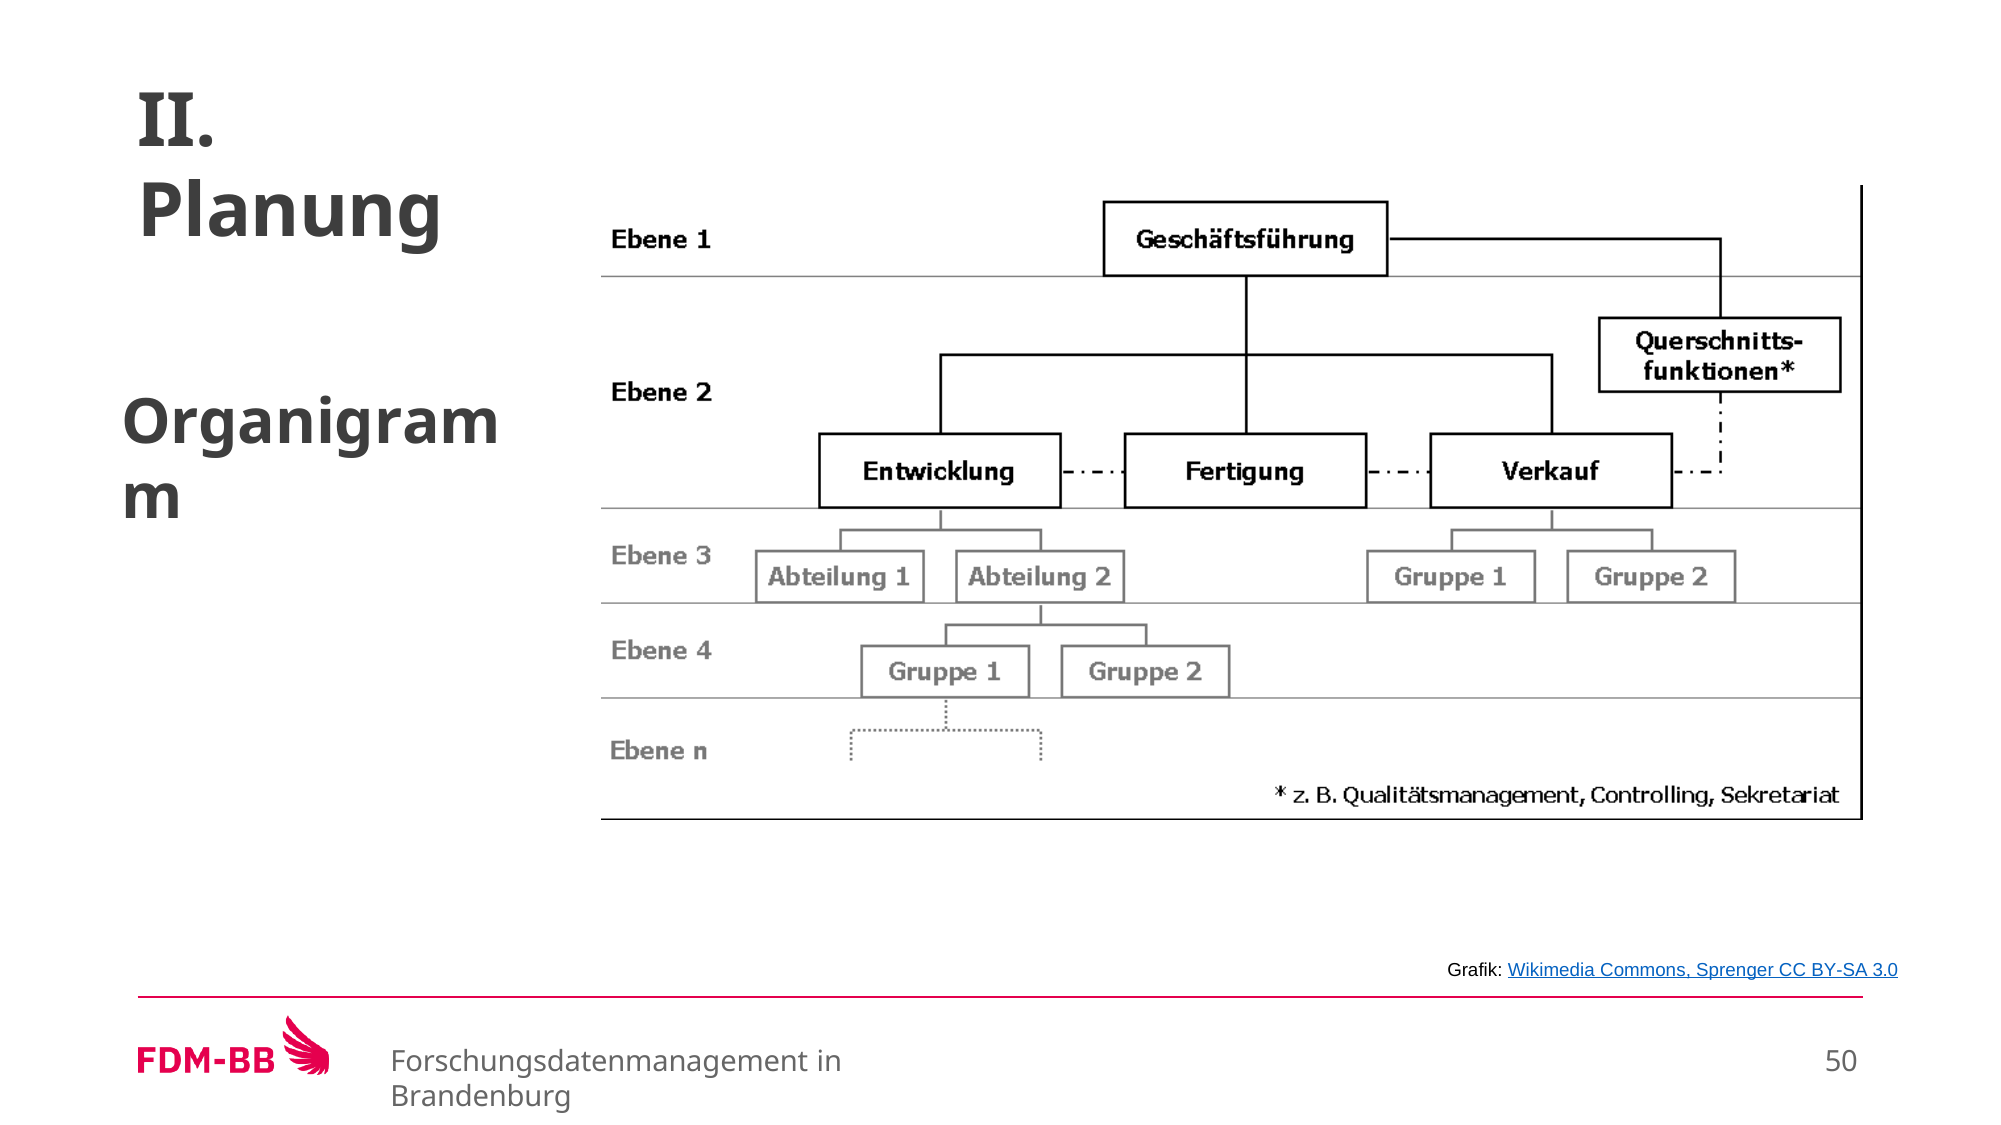

II. Planung
Organigramm
Grafik: Wikimedia Commons, Sprenger CC BY-SA 3.0
Forschungsdatenmanagement in Brandenburg
50